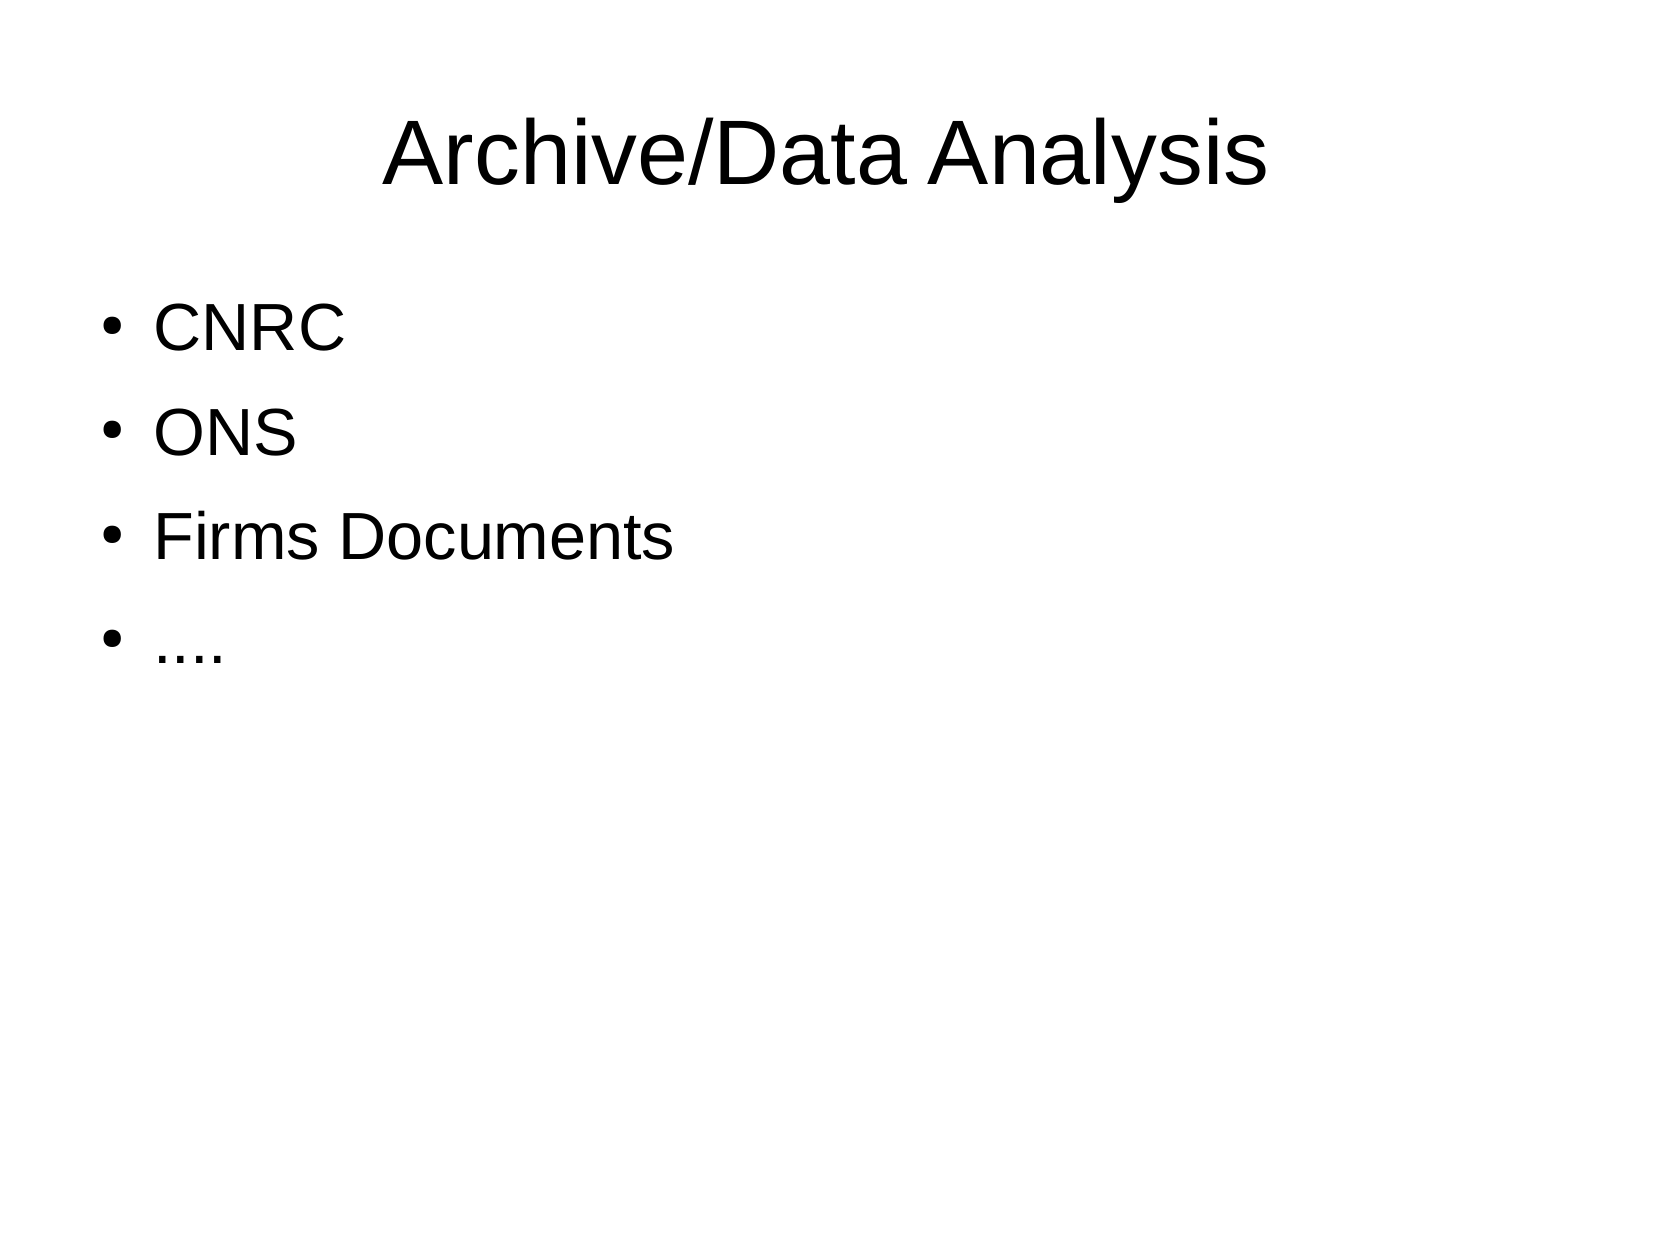

# Archive/Data Analysis
CNRC
ONS
Firms Documents
....